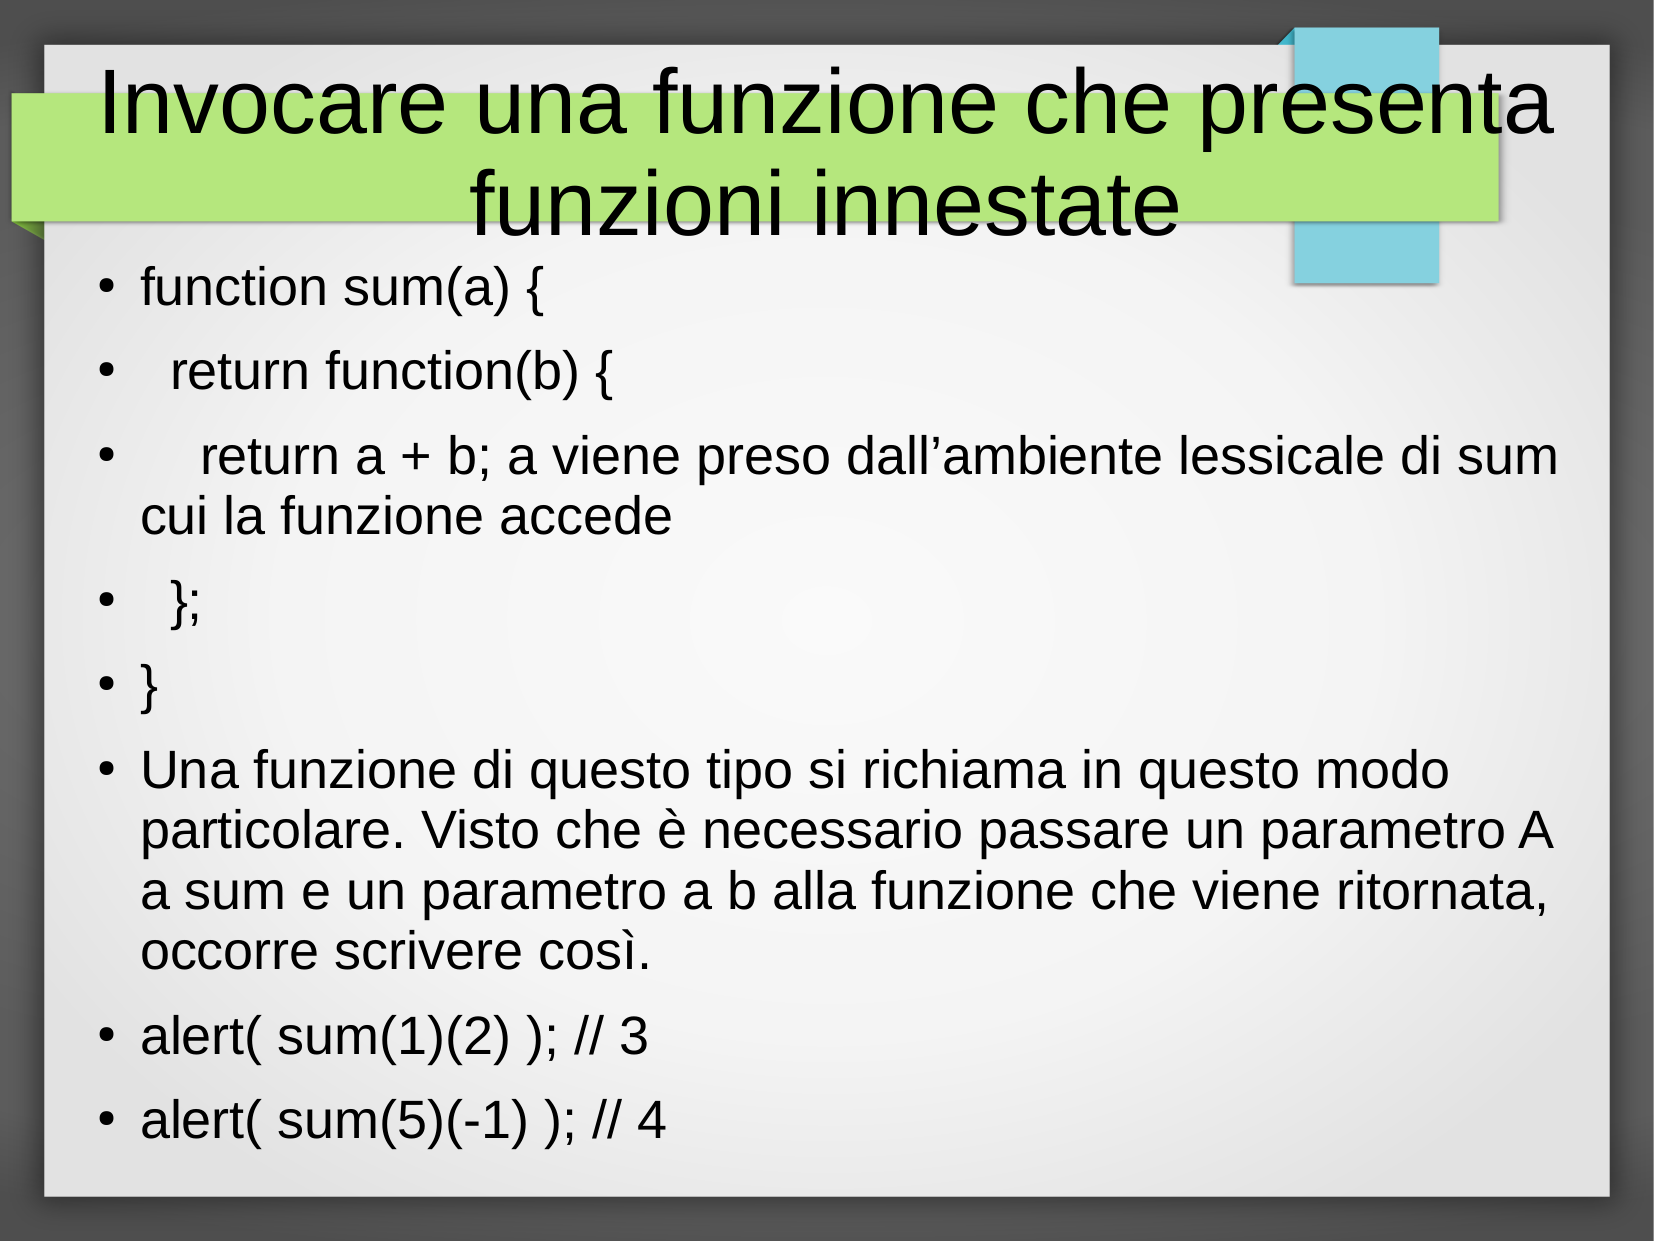

# Invocare una funzione che presenta funzioni innestate
function sum(a) {
 return function(b) {
 return a + b; a viene preso dall’ambiente lessicale di sum cui la funzione accede
 };
}
Una funzione di questo tipo si richiama in questo modo particolare. Visto che è necessario passare un parametro A a sum e un parametro a b alla funzione che viene ritornata, occorre scrivere così.
alert( sum(1)(2) ); // 3
alert( sum(5)(-1) ); // 4